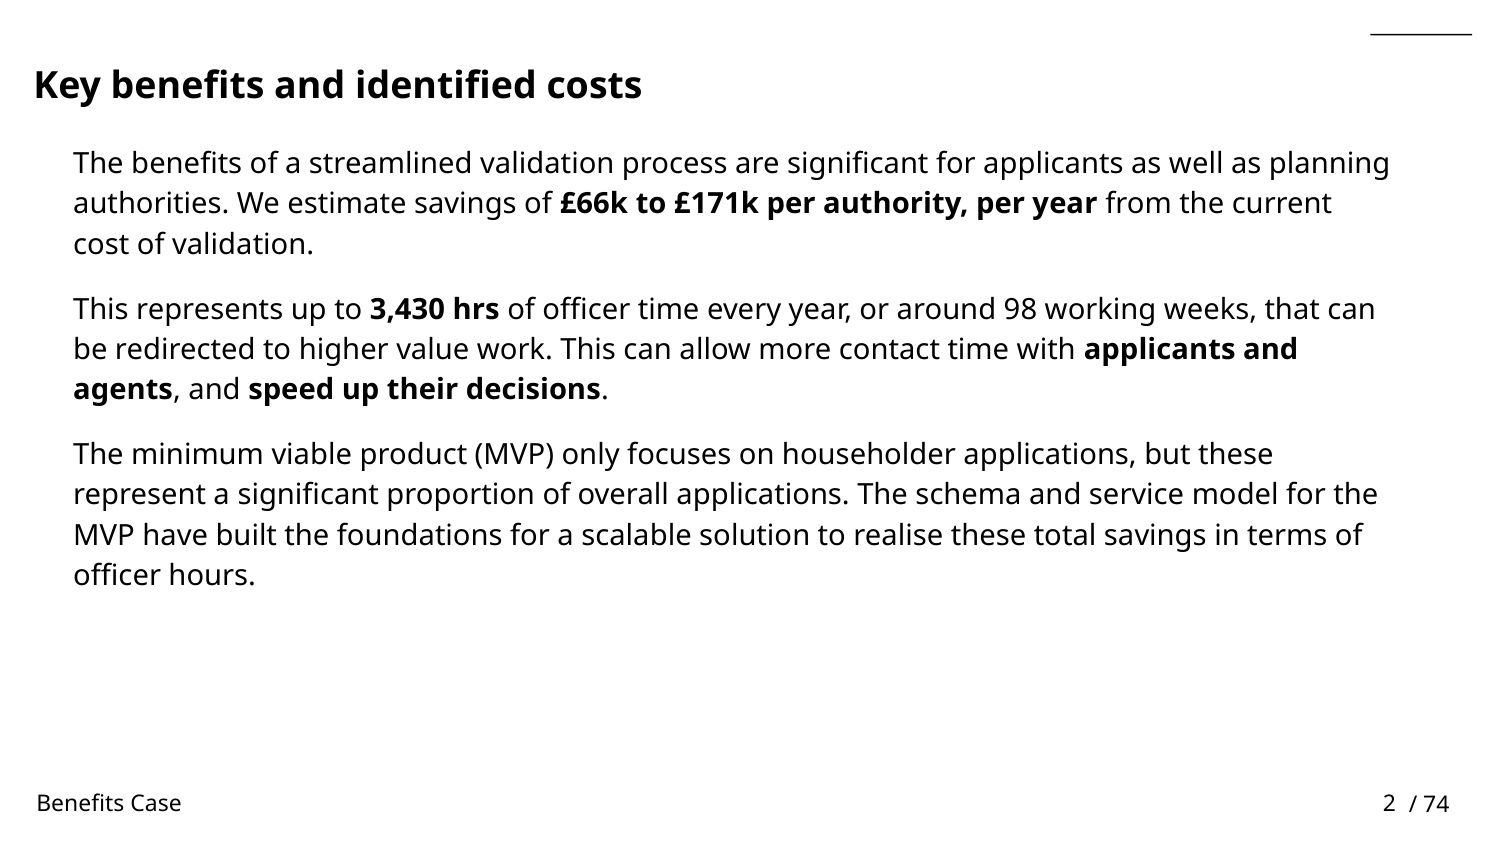

Key benefits and identified costs
The benefits of a streamlined validation process are significant for applicants as well as planning authorities. We estimate savings of £66k to £171k per authority, per year from the current cost of validation.
This represents up to 3,430 hrs of officer time every year, or around 98 working weeks, that can be redirected to higher value work. This can allow more contact time with applicants and agents, and speed up their decisions.
The minimum viable product (MVP) only focuses on householder applications, but these represent a significant proportion of overall applications. The schema and service model for the MVP have built the foundations for a scalable solution to realise these total savings in terms of officer hours.
# Benefits Case